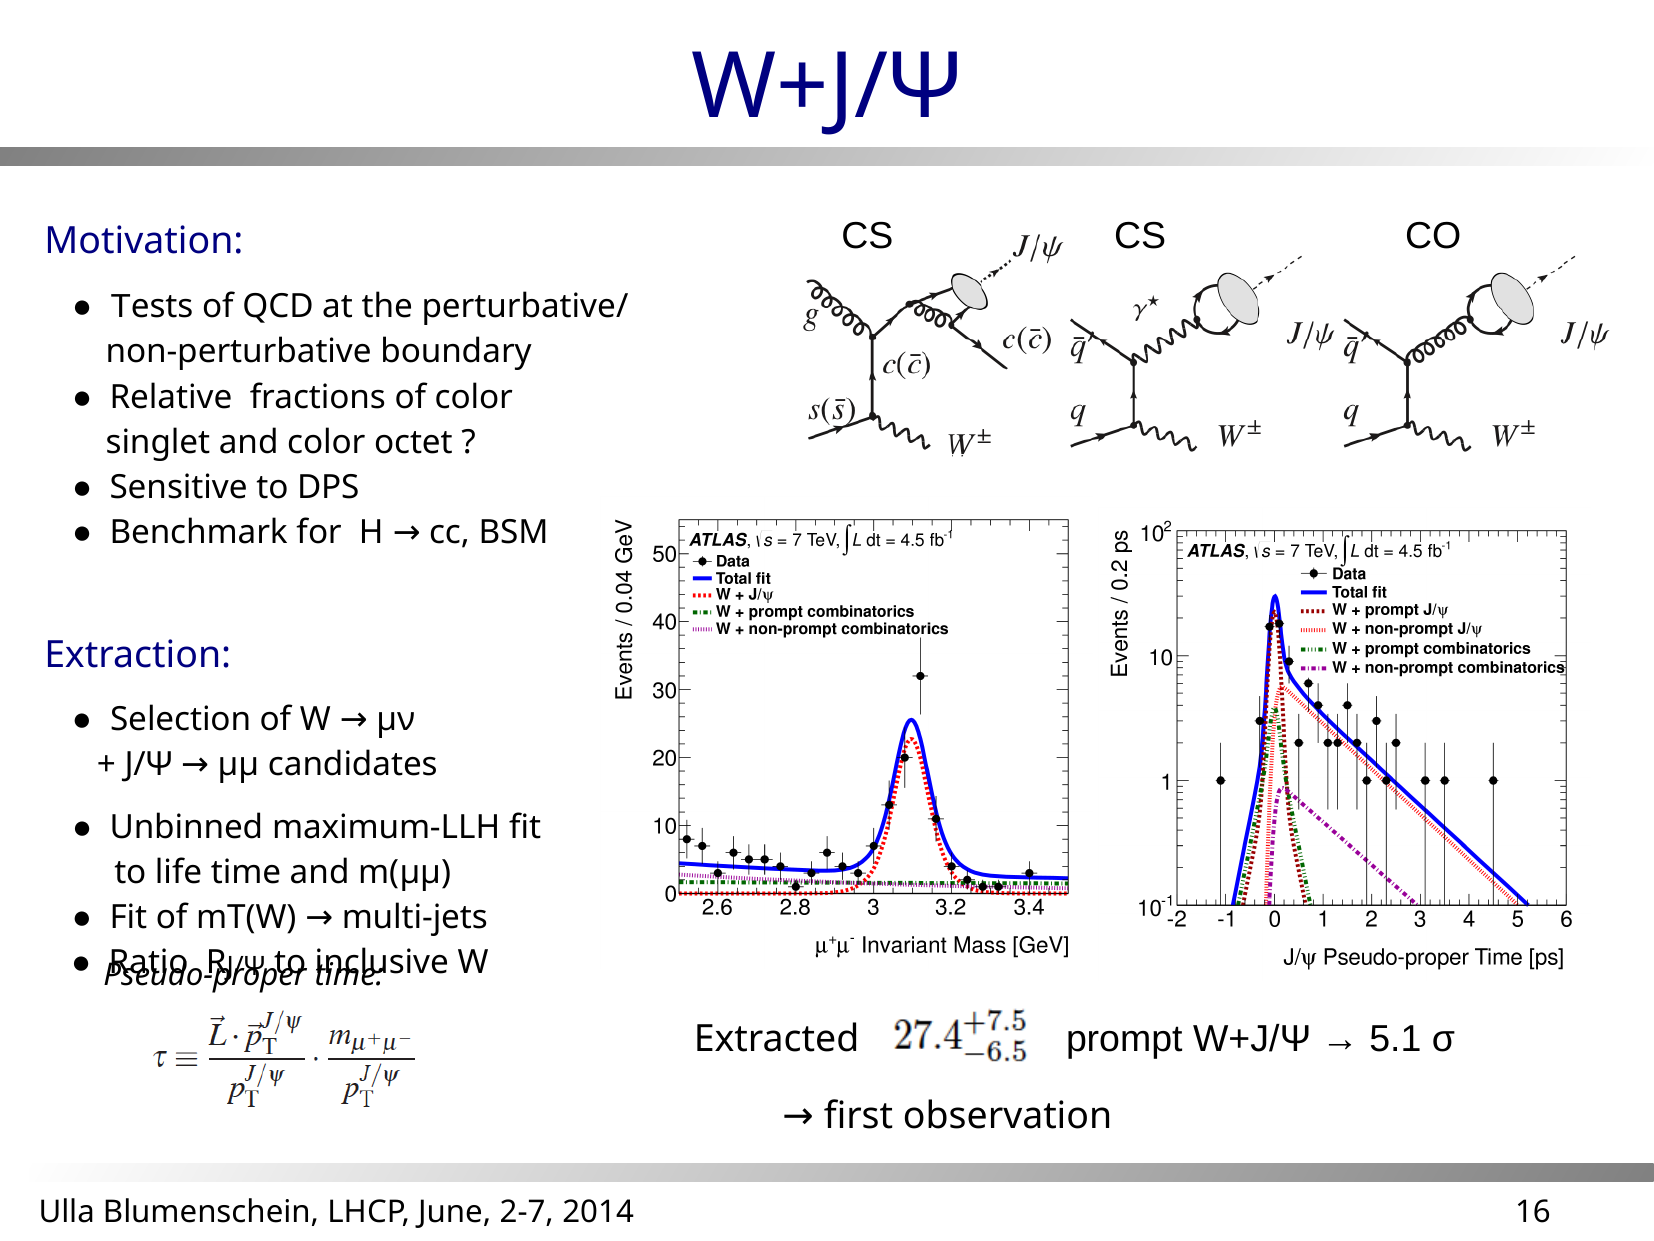

# W+J/Ψ
Motivation:
 ● Tests of QCD at the perturbative/
 non-perturbative boundary
 ● Relative fractions of color
 singlet and color octet ?
 ● Sensitive to DPS
 ● Benchmark for H → cc, BSM
Extraction:
 ● Selection of W → μν
 + J/Ψ → μμ candidates
 ● Unbinned maximum-LLH fit
 to life time and m(μμ)
 ● Fit of mT(W) → multi-jets
 ● Ratio RJ/Ψ to inclusive W
CS
CS
CO
Pseudo-proper time:
Extracted
prompt W+J/Ψ → 5.1 σ
→ first observation
Ulla Blumenschein, LHCP, June, 2-7, 2014 16